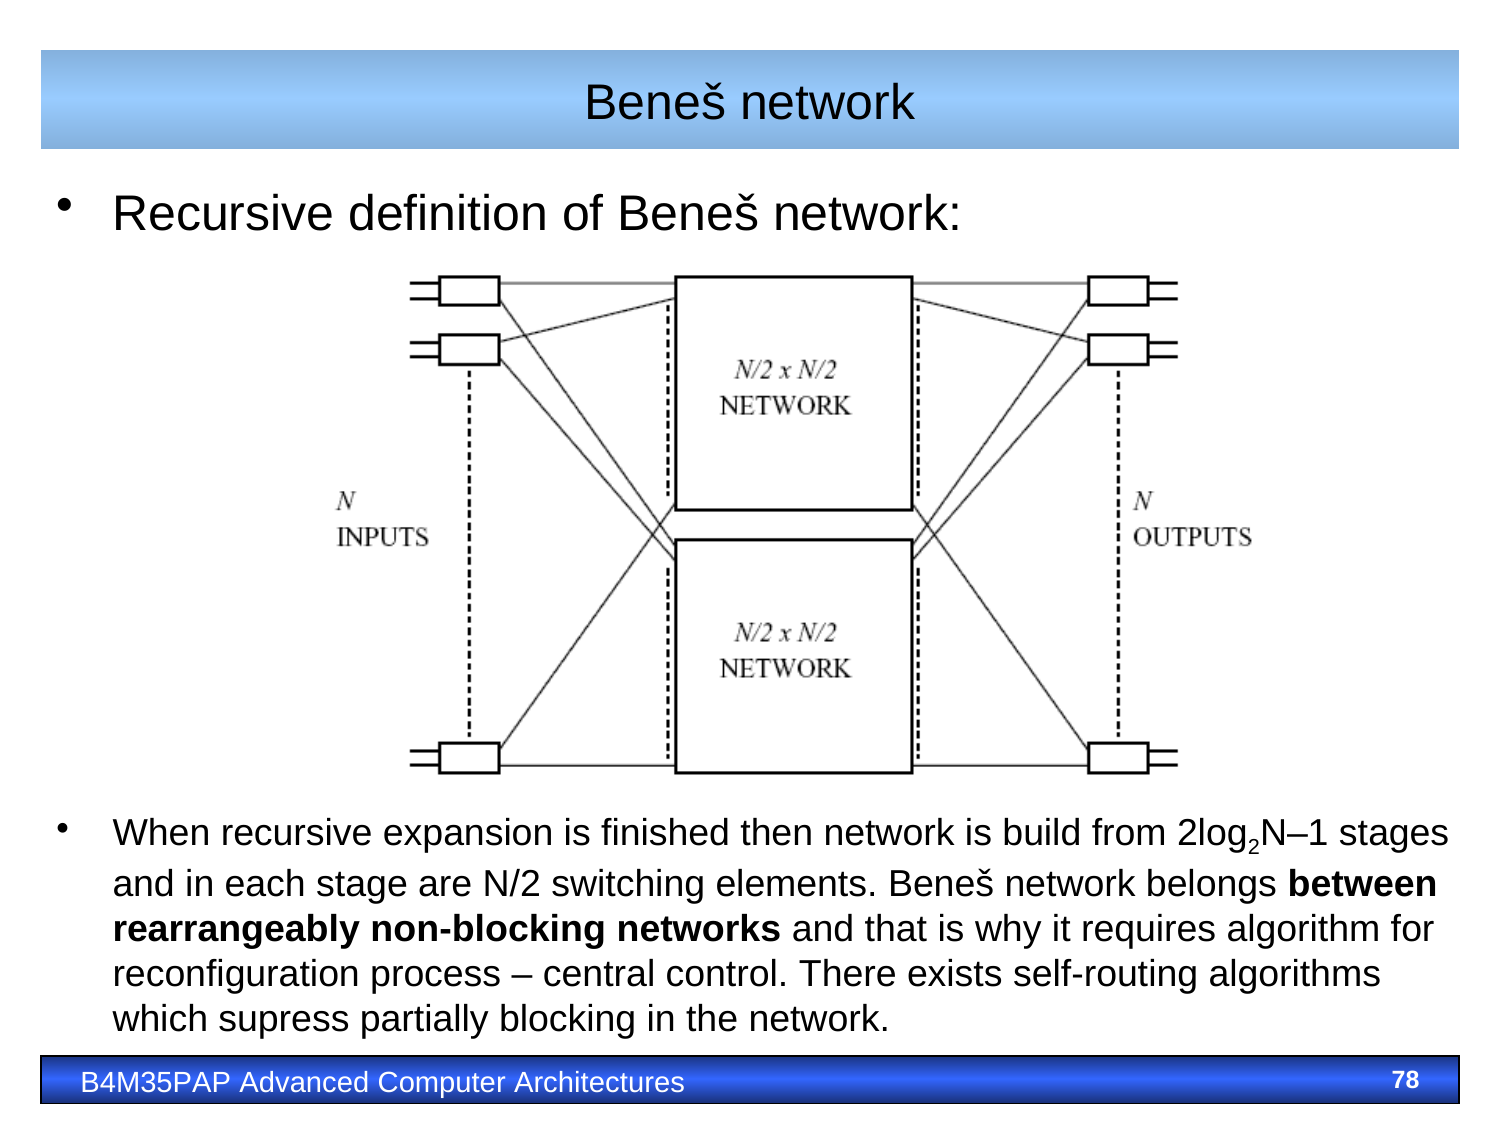

# Beneš network
Recursive definition of Beneš network:
When recursive expansion is finished then network is build from 2log2N–1 stages and in each stage are N/2 switching elements. Beneš network belongs between rearrangeably non-blocking networks and that is why it requires algorithm for reconfiguration process – central control. There exists self-routing algorithms which supress partially blocking in the network.